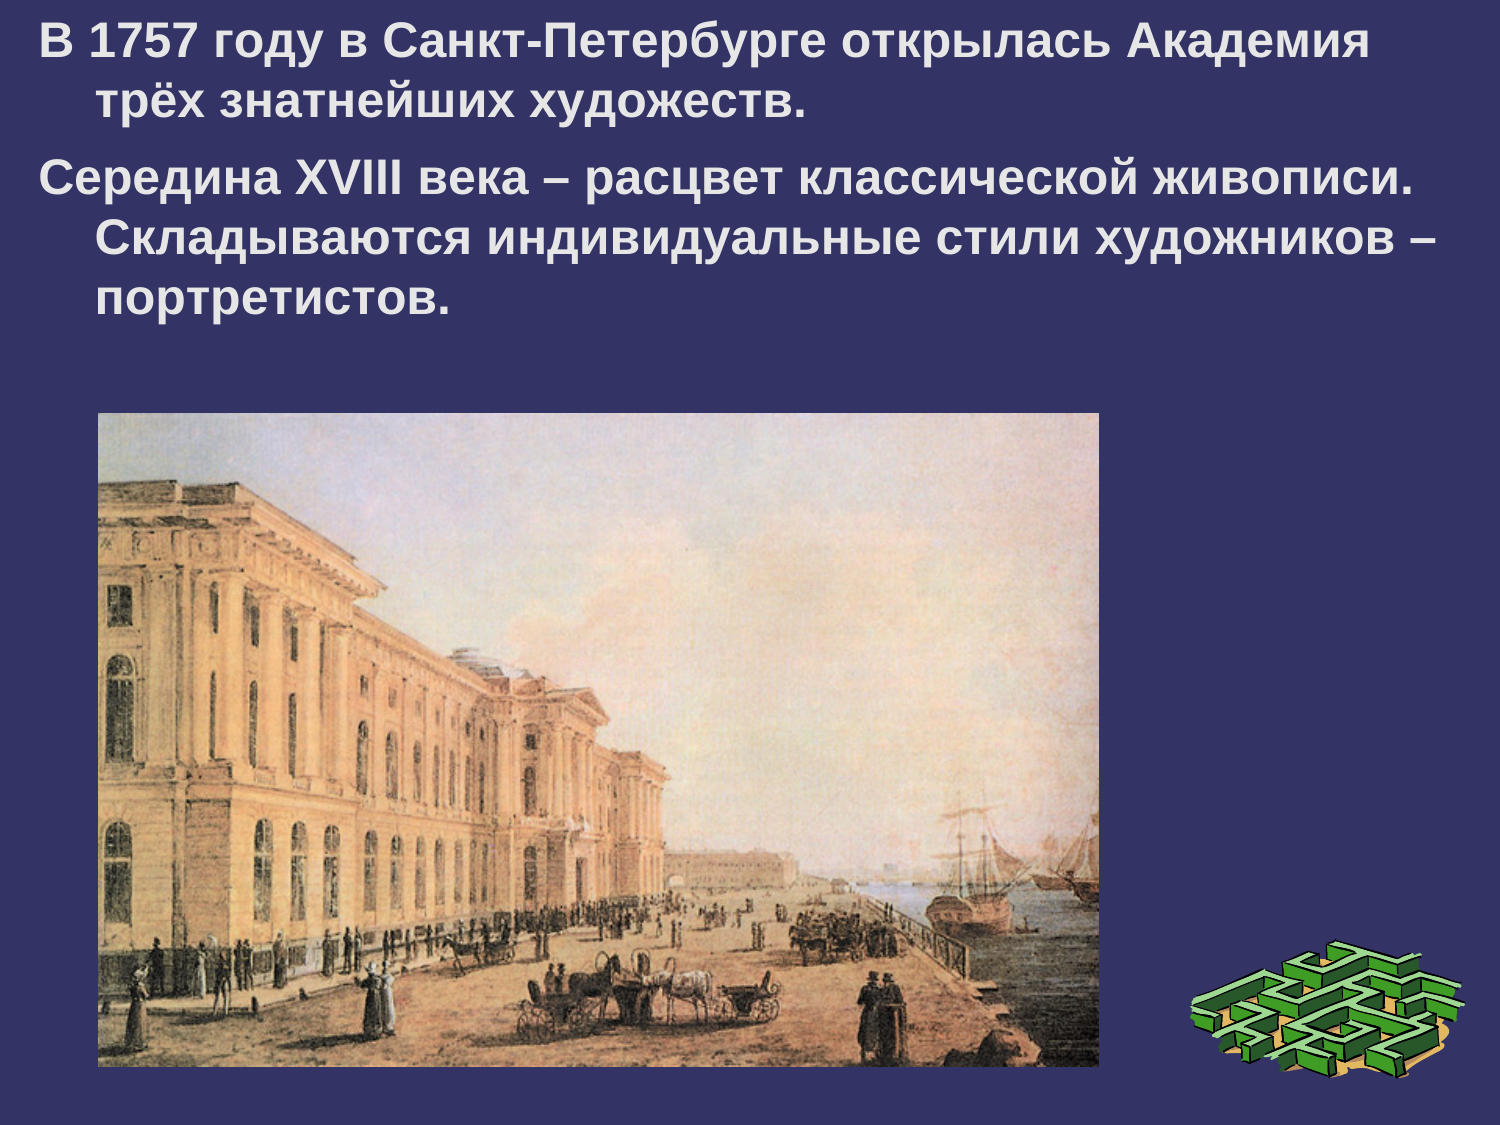

# В 1757 году в Санкт-Петербурге открылась Академия трёх знатнейших художеств.
Середина XVIII века – расцвет классической живописи. Складываются индивидуальные стили художников – портретистов.